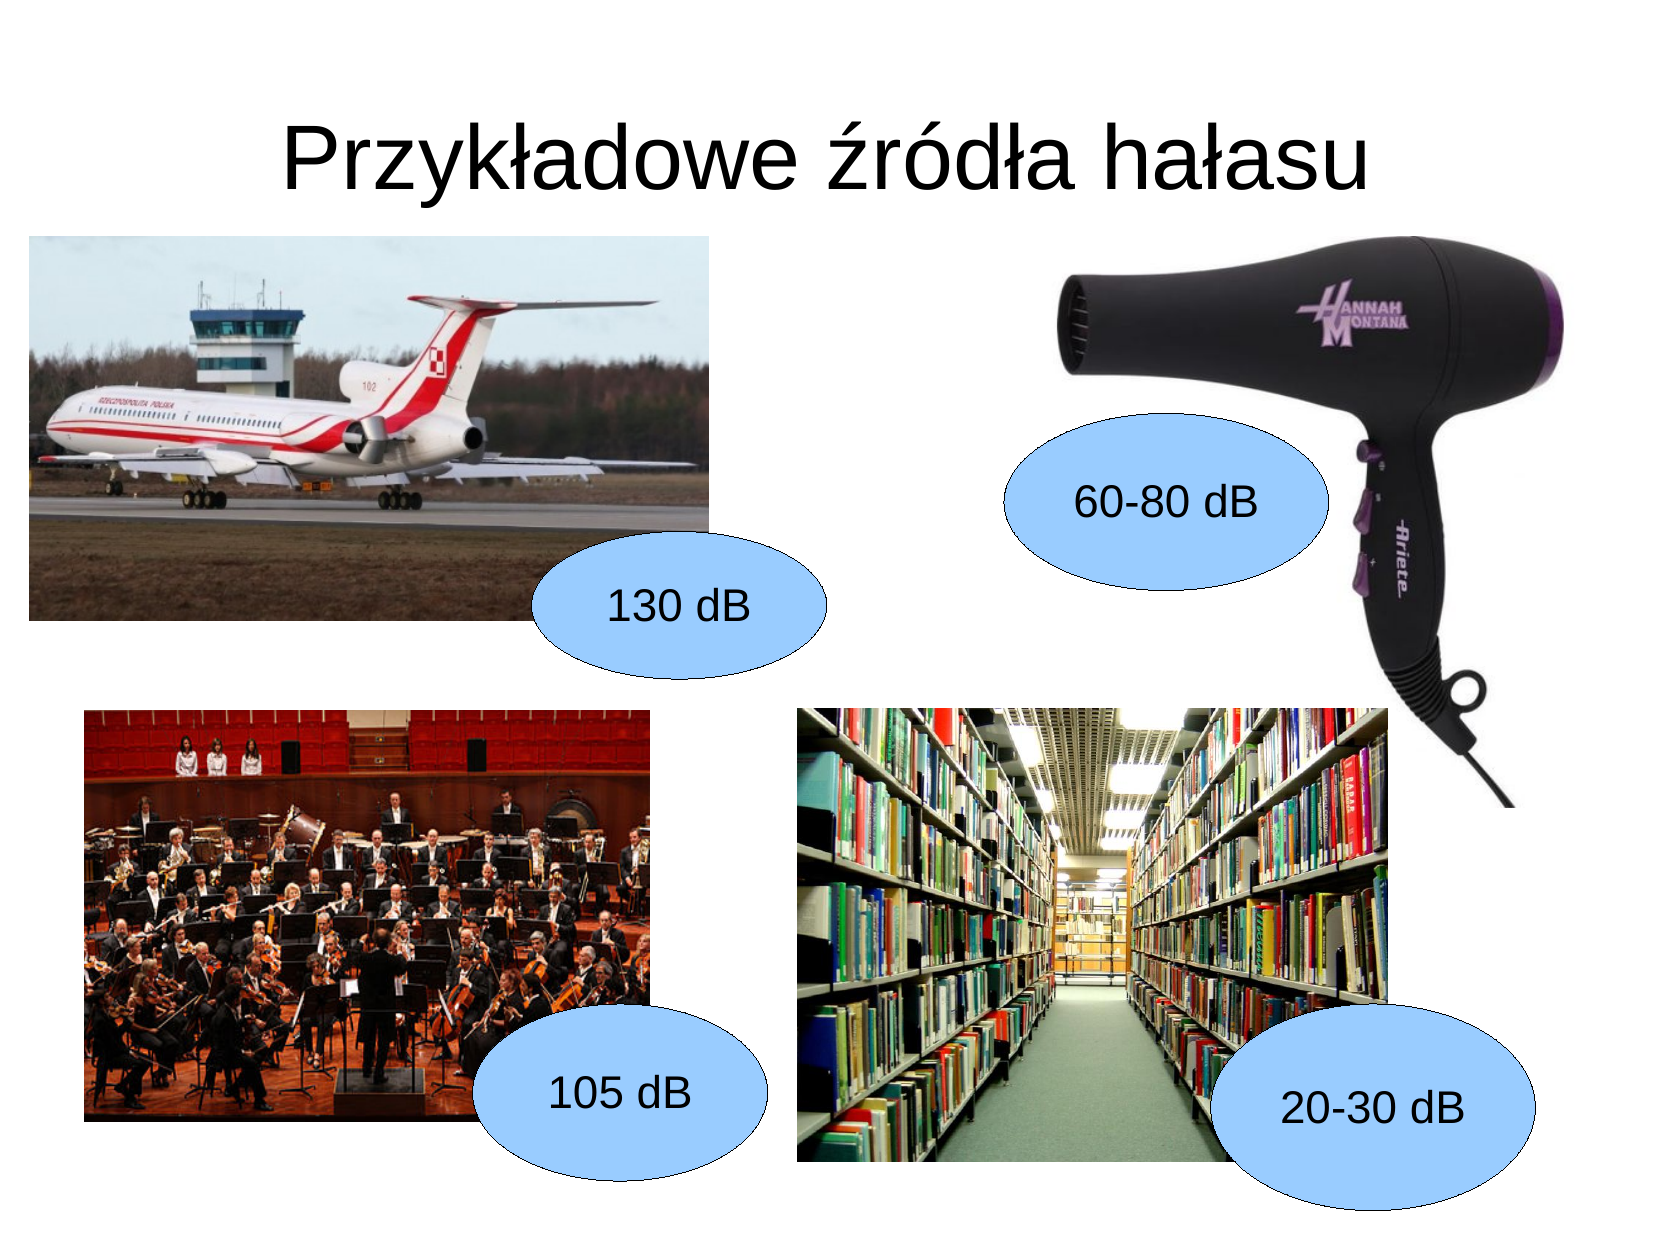

# Przykładowe źródła hałasu
60-80 dB
130 dB
105 dB
20-30 dB